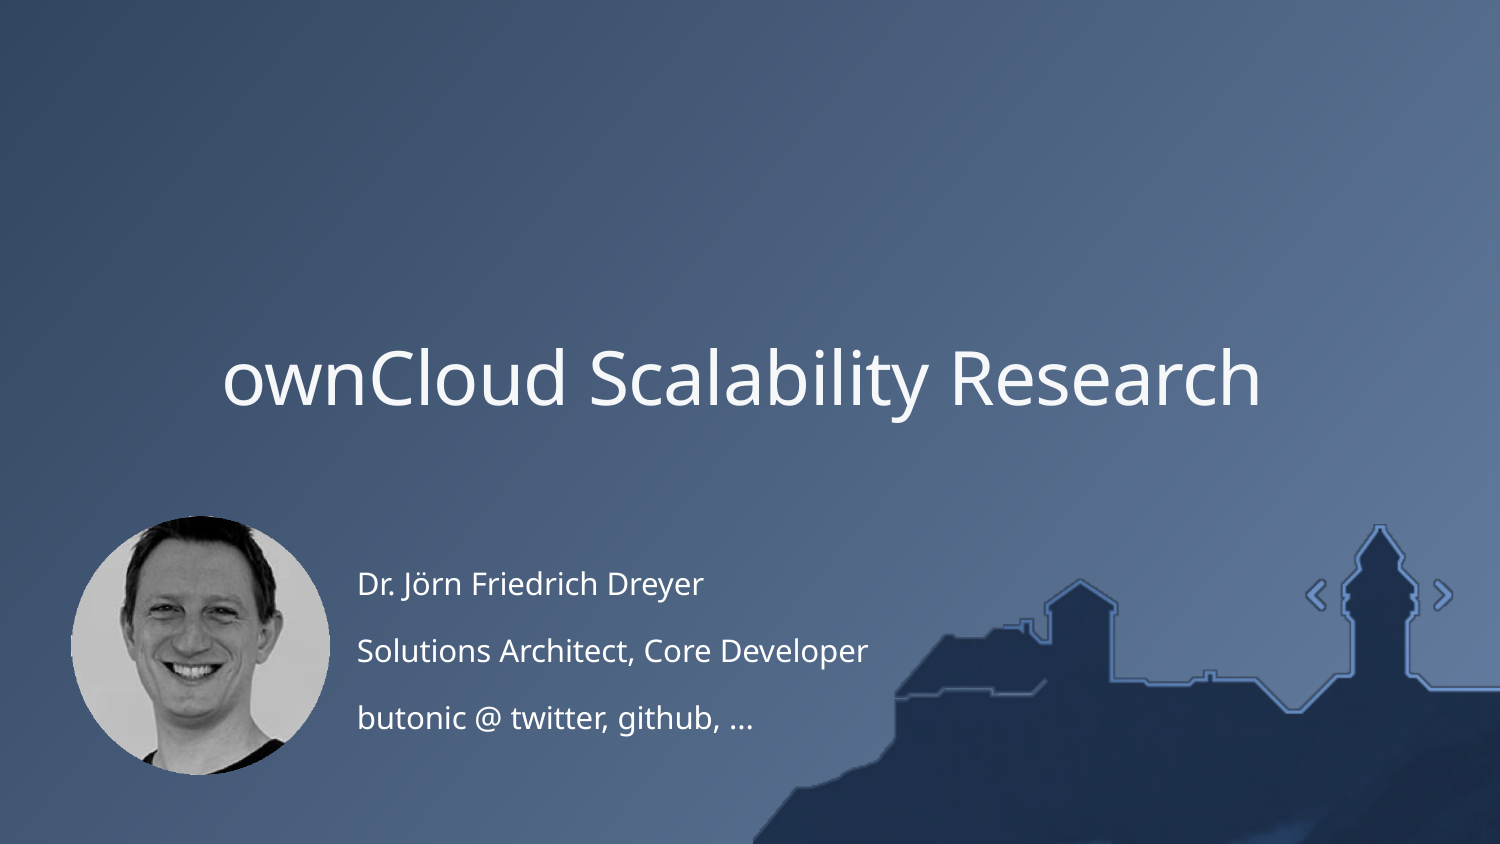

# ownCloud Scalability Research
Dr. Jörn Friedrich Dreyer
Solutions Architect, Core Developer
butonic @ twitter, github, ...